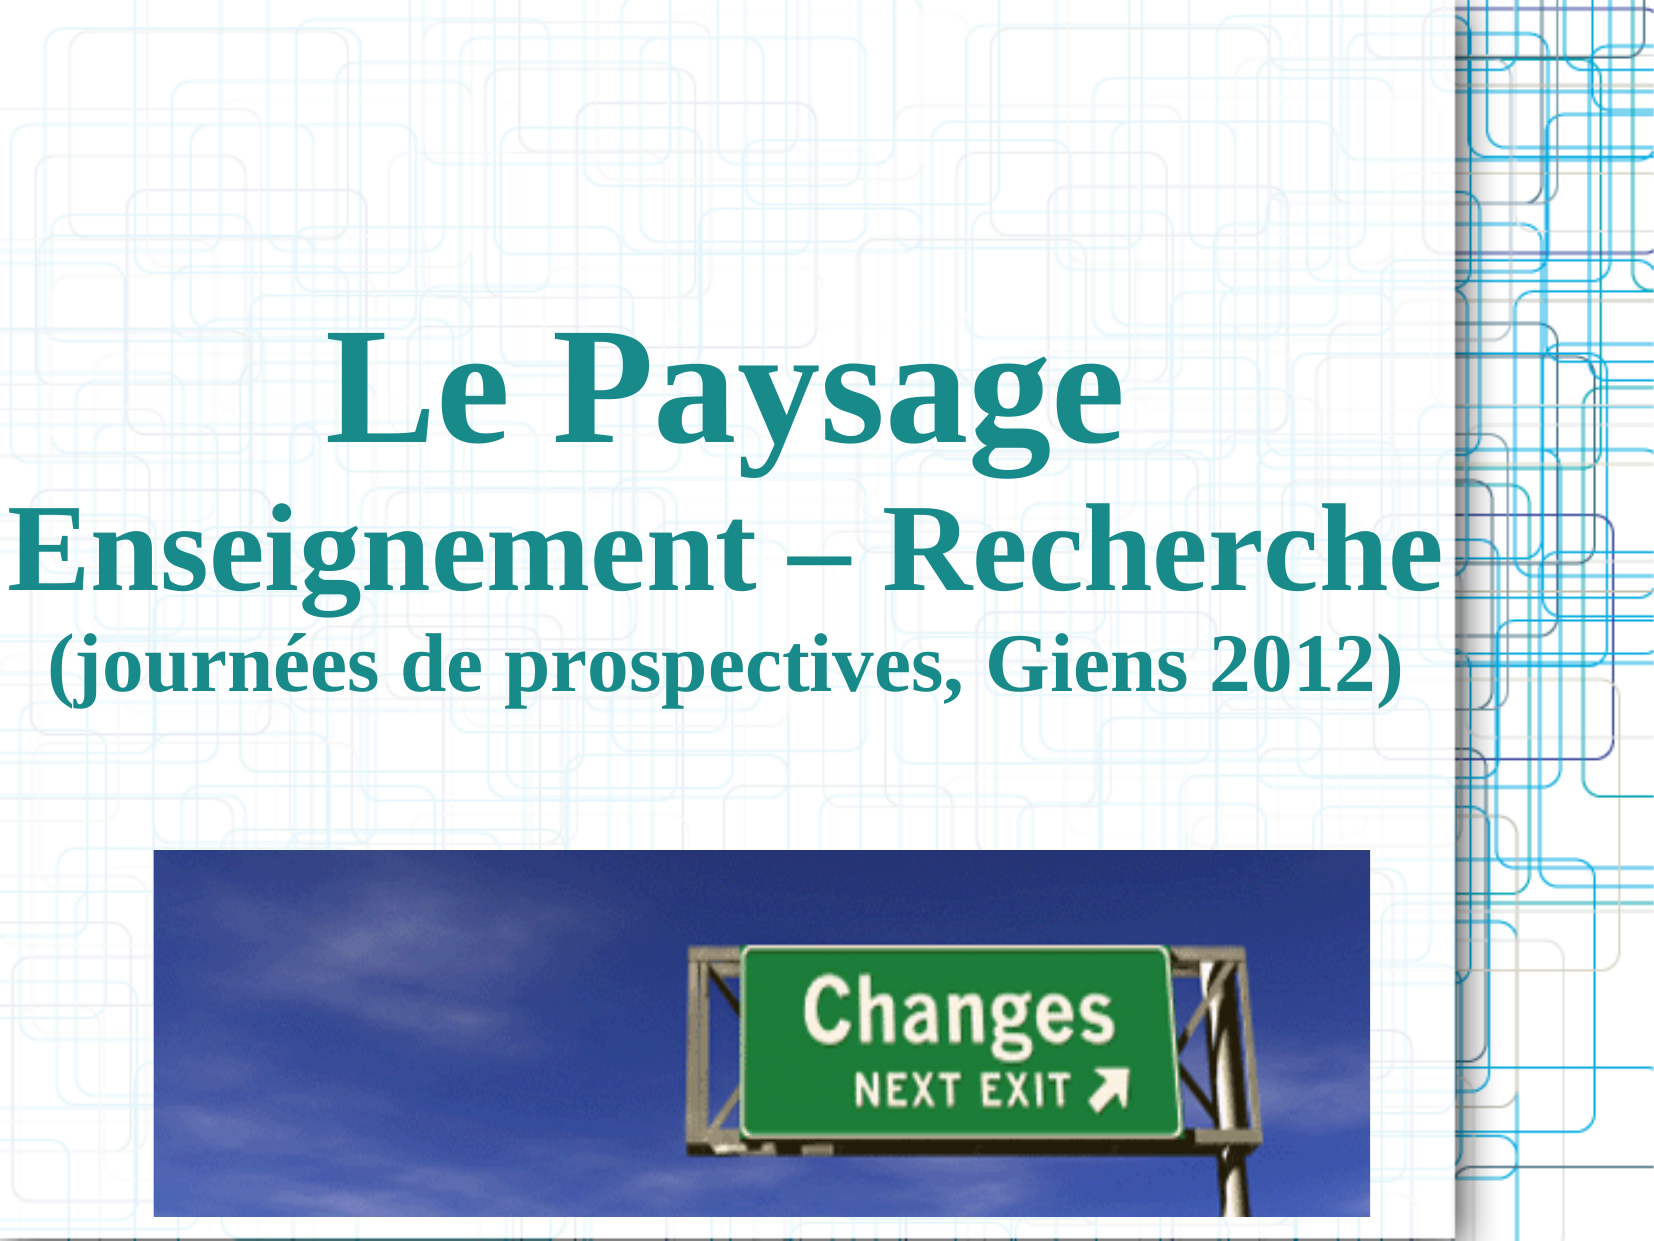

# Le Paysage Enseignement – Recherche (journées de prospectives, Giens 2012)